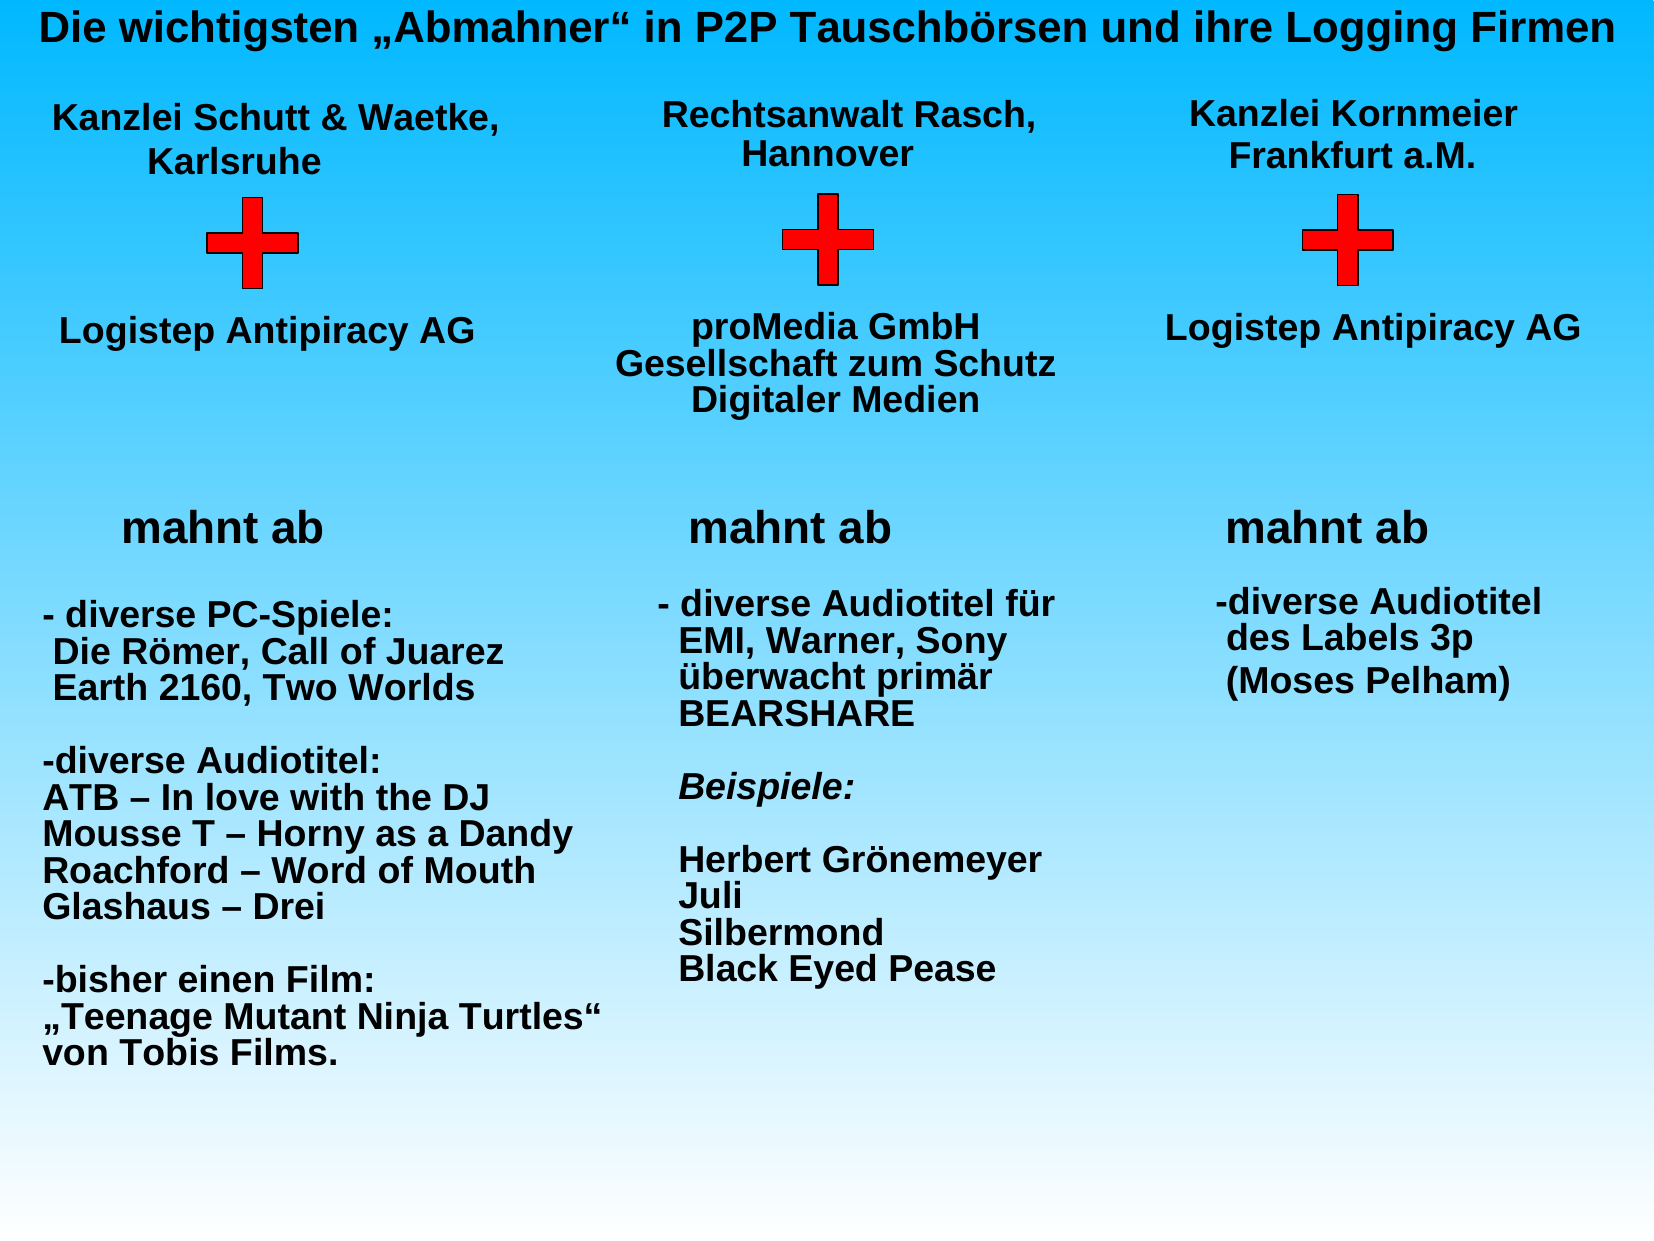

Die wichtigsten „Abmahner“ in P2P Tauschbörsen und ihre Logging Firmen
Kanzlei Kornmeier
Rechtsanwalt Rasch,
Kanzlei Schutt & Waetke,
Hannover
Frankfurt a.M.
Karlsruhe
proMedia GmbH
Gesellschaft zum Schutz
Digitaler Medien
Logistep Antipiracy AG
Logistep Antipiracy AG
mahnt ab
mahnt ab
mahnt ab
-diverse Audiotitel
 des Labels 3p
 (Moses Pelham)‏
- diverse Audiotitel für
 EMI, Warner, Sony
 überwacht primär
 BEARSHARE
 Beispiele:
 Herbert Grönemeyer
 Juli
 Silbermond
 Black Eyed Pease
- diverse PC-Spiele:
 Die Römer, Call of Juarez
 Earth 2160, Two Worlds
-diverse Audiotitel:
ATB – In love with the DJ
Mousse T – Horny as a Dandy
Roachford – Word of Mouth
Glashaus – Drei
-bisher einen Film:
„Teenage Mutant Ninja Turtles“
von Tobis Films.